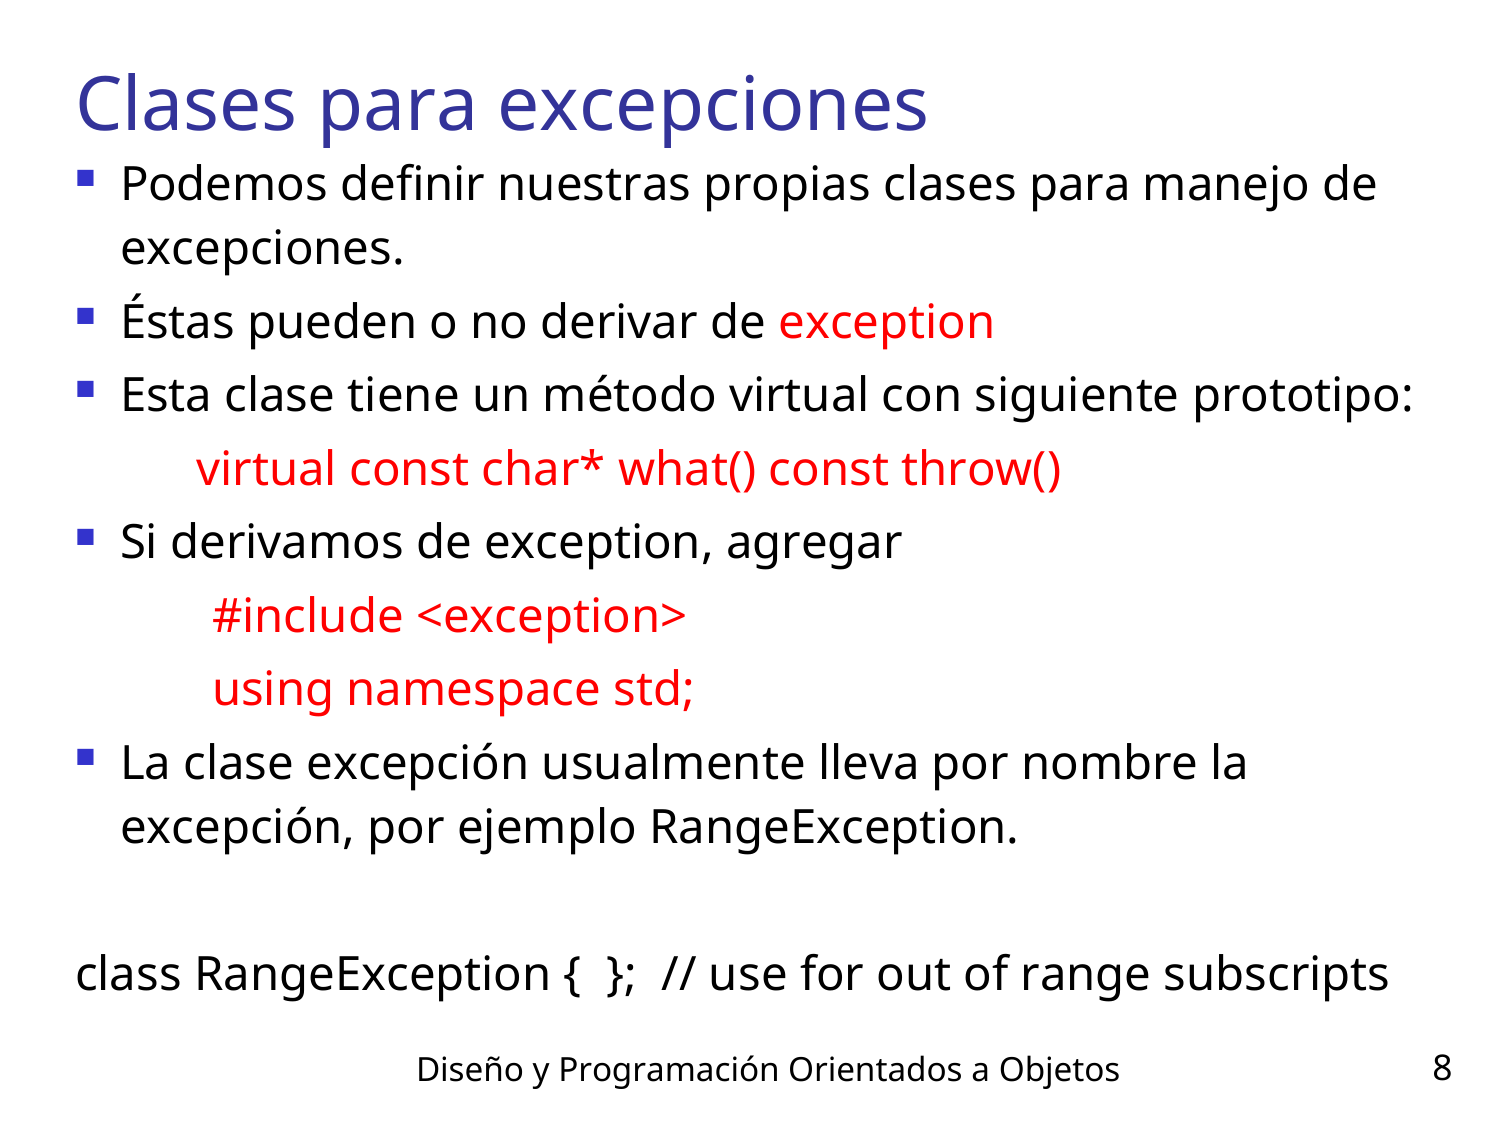

# Clases para excepciones
Podemos definir nuestras propias clases para manejo de excepciones.
Éstas pueden o no derivar de exception
Esta clase tiene un método virtual con siguiente prototipo:
 			 	virtual const char* what() const throw()
Si derivamos de exception, agregar
 	 	 	#include <exception>
 	 		 	using namespace std;
La clase excepción usualmente lleva por nombre la excepción, por ejemplo RangeException.
class RangeException { }; // use for out of range subscripts
Diseño y Programación Orientados a Objetos
8